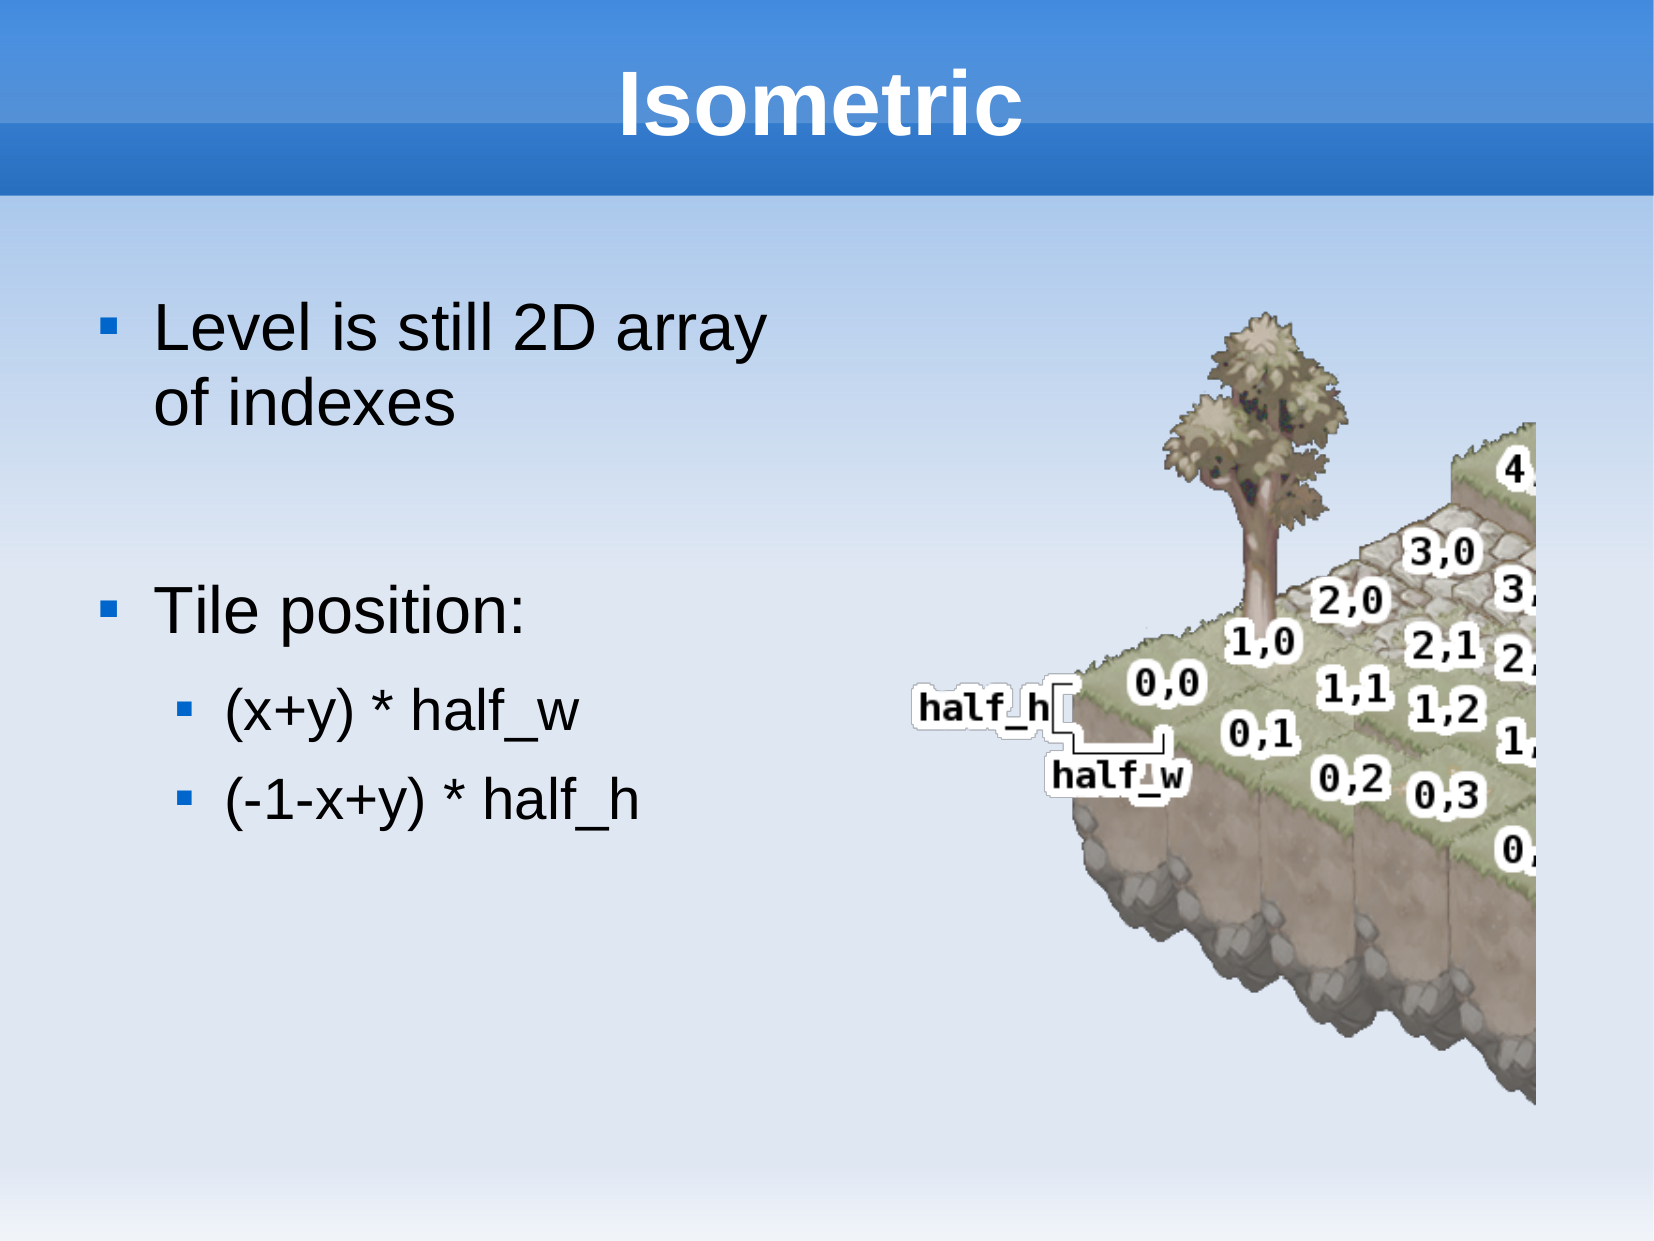

# Isometric
Level is still 2D array of indexes
Tile position:
(x+y) * half_w
(-1-x+y) * half_h